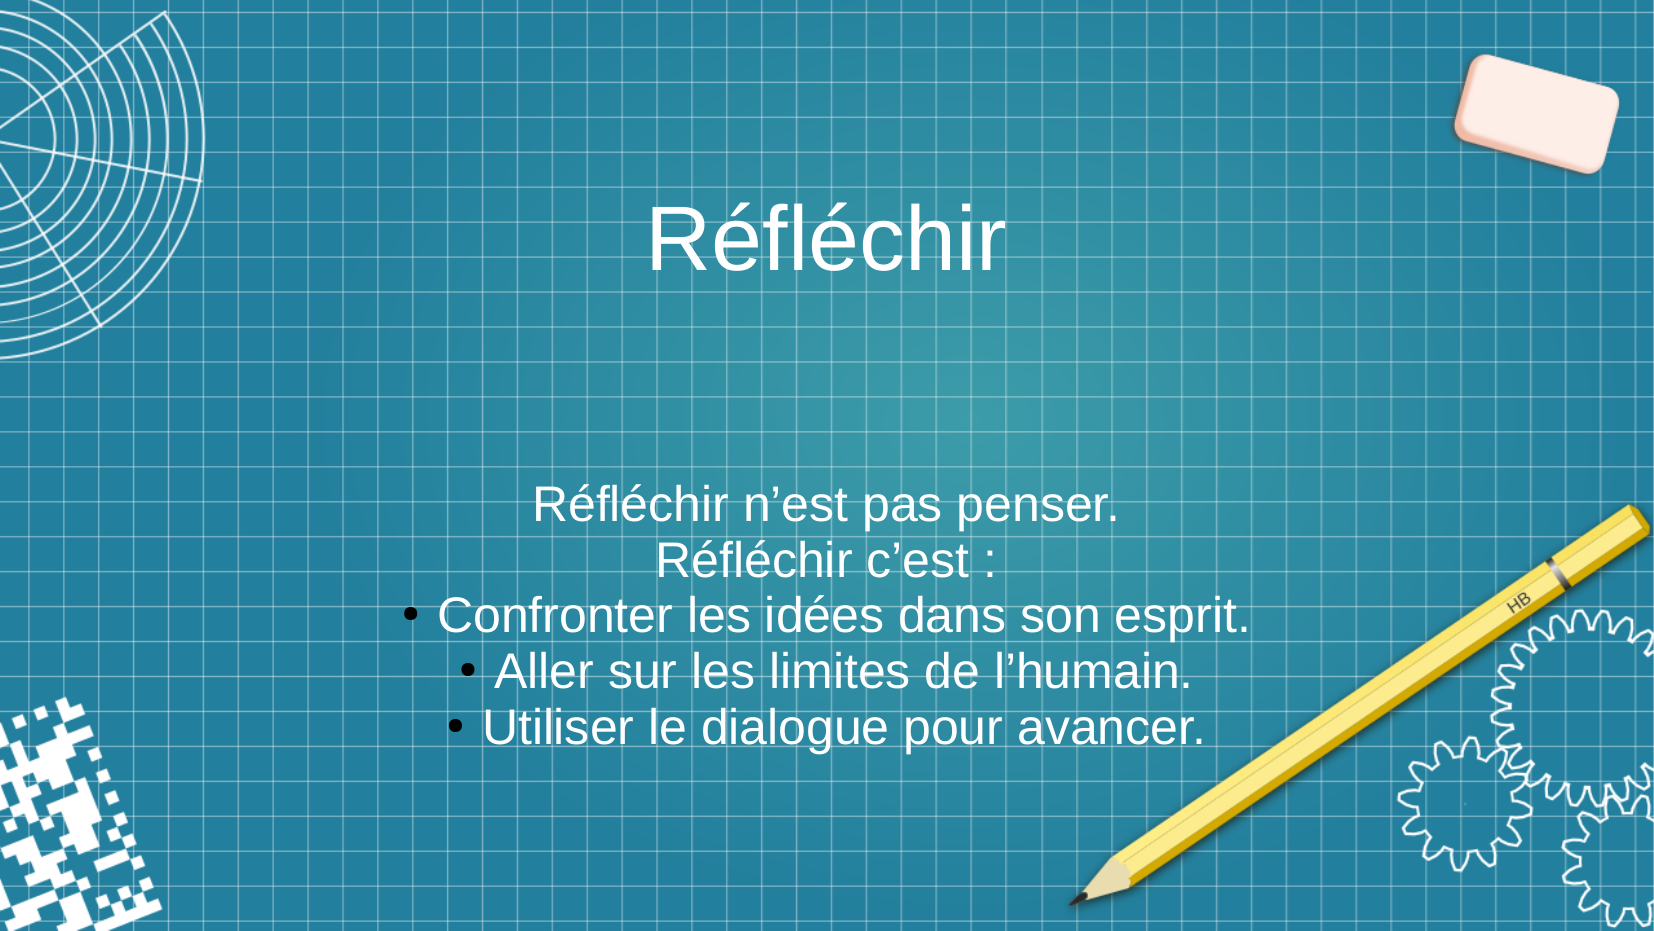

# Réfléchir
Réfléchir n’est pas penser.
Réfléchir c’est :
Confronter les idées dans son esprit.
Aller sur les limites de l’humain.
Utiliser le dialogue pour avancer.